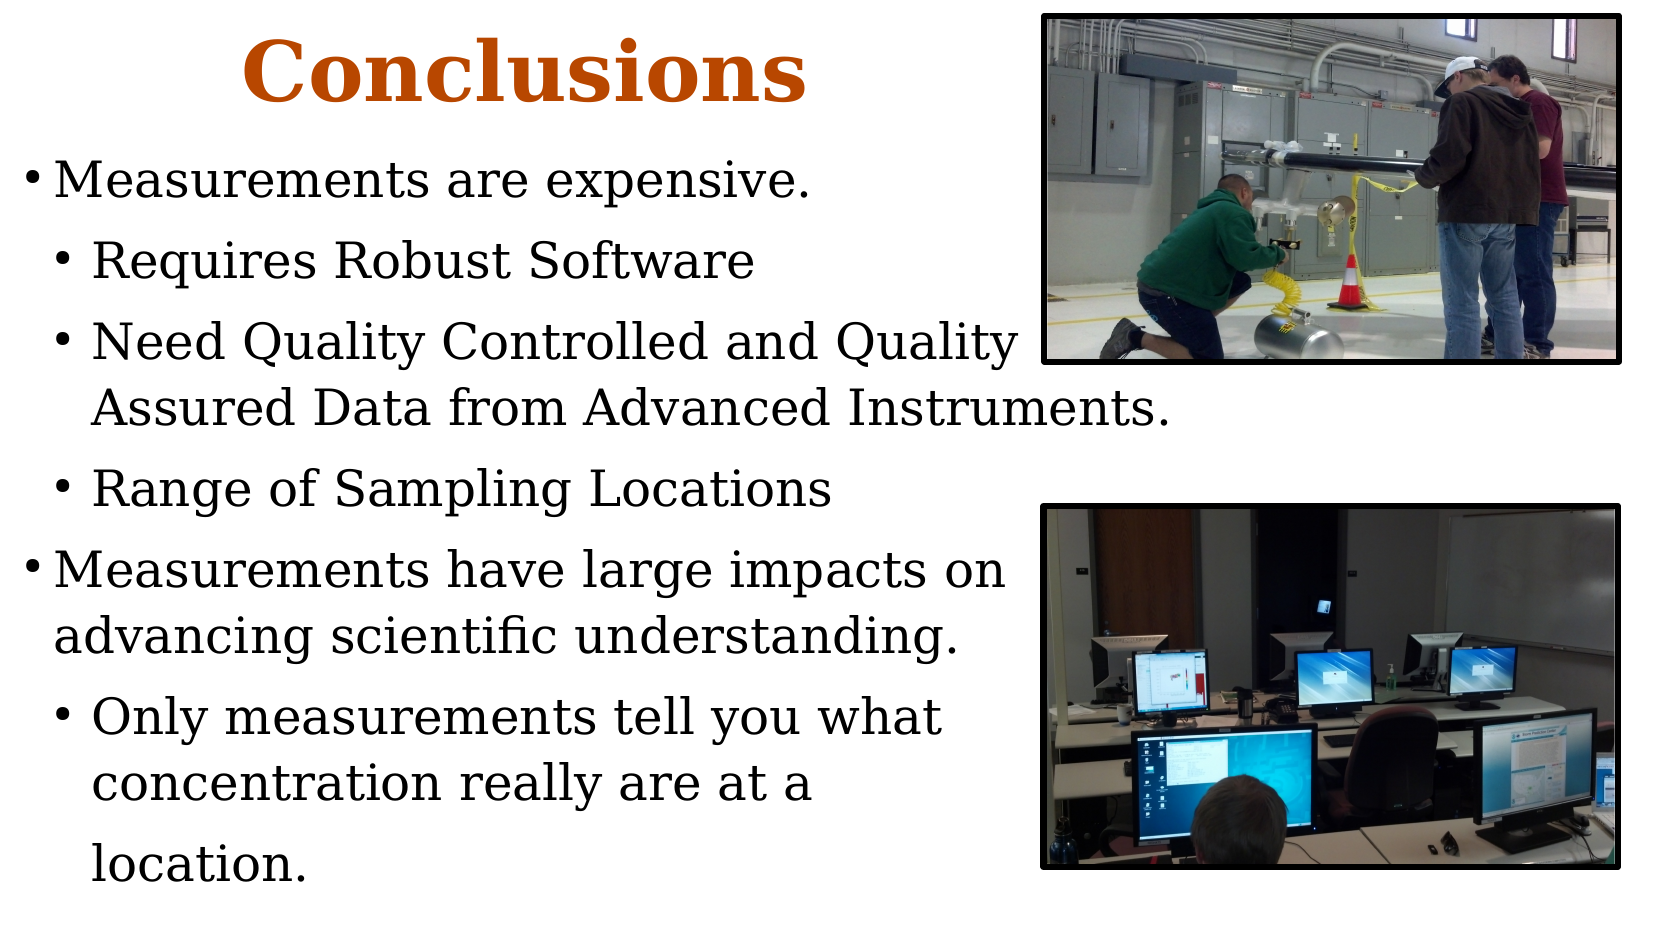

Conclusions
Measurements are expensive.
Requires Robust Software
Need Quality Controlled and Quality Assured Data from Advanced Instruments.
Range of Sampling Locations
Measurements have large impacts on advancing scientific understanding.
Only measurements tell you what concentration really are at a
location.